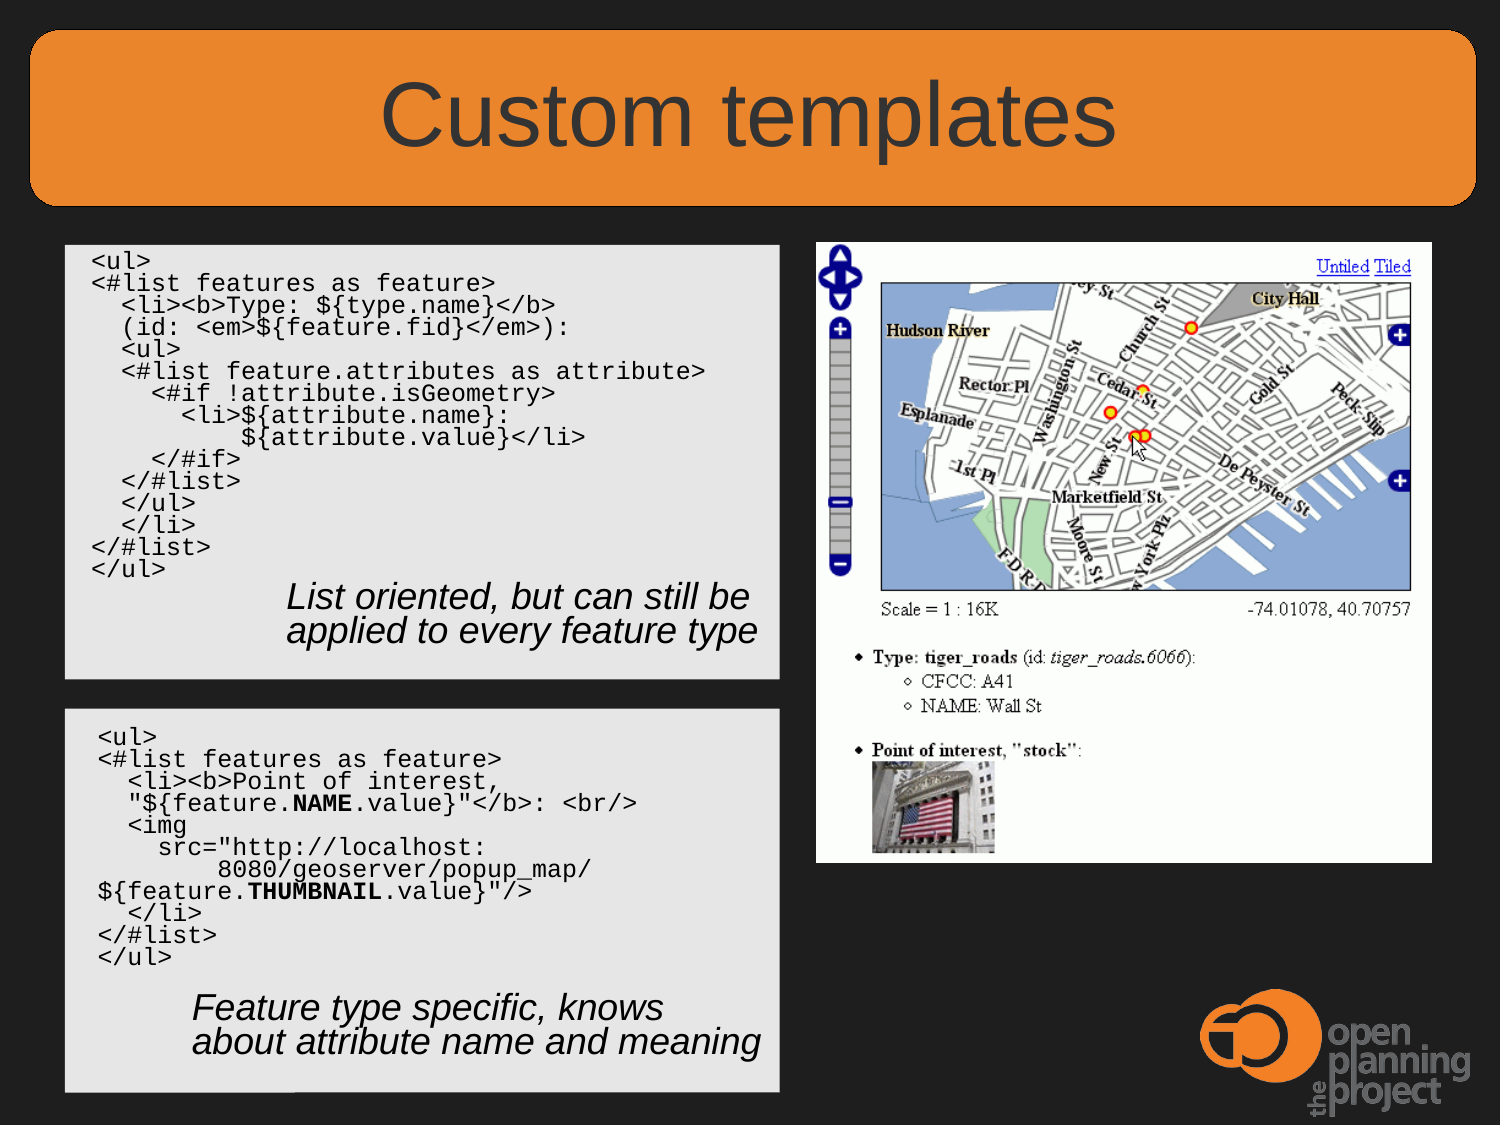

# Custom templates
<ul>
<#list features as feature>
 <li><b>Type: ${type.name}</b>
 (id: <em>${feature.fid}</em>):
 <ul>
 <#list feature.attributes as attribute>
 <#if !attribute.isGeometry>
 <li>${attribute.name}:
 ${attribute.value}</li>
 </#if>
 </#list>
 </ul>
 </li>
</#list>
</ul>
List oriented, but can still be
applied to every feature type
<ul>
<#list features as feature>
 <li><b>Point of interest,
 "${feature.NAME.value}"</b>: <br/>
 <img
 src="http://localhost:
 8080/geoserver/popup_map/
${feature.THUMBNAIL.value}"/>
 </li>
</#list>
</ul>
Feature type specific, knows
about attribute name and meaning